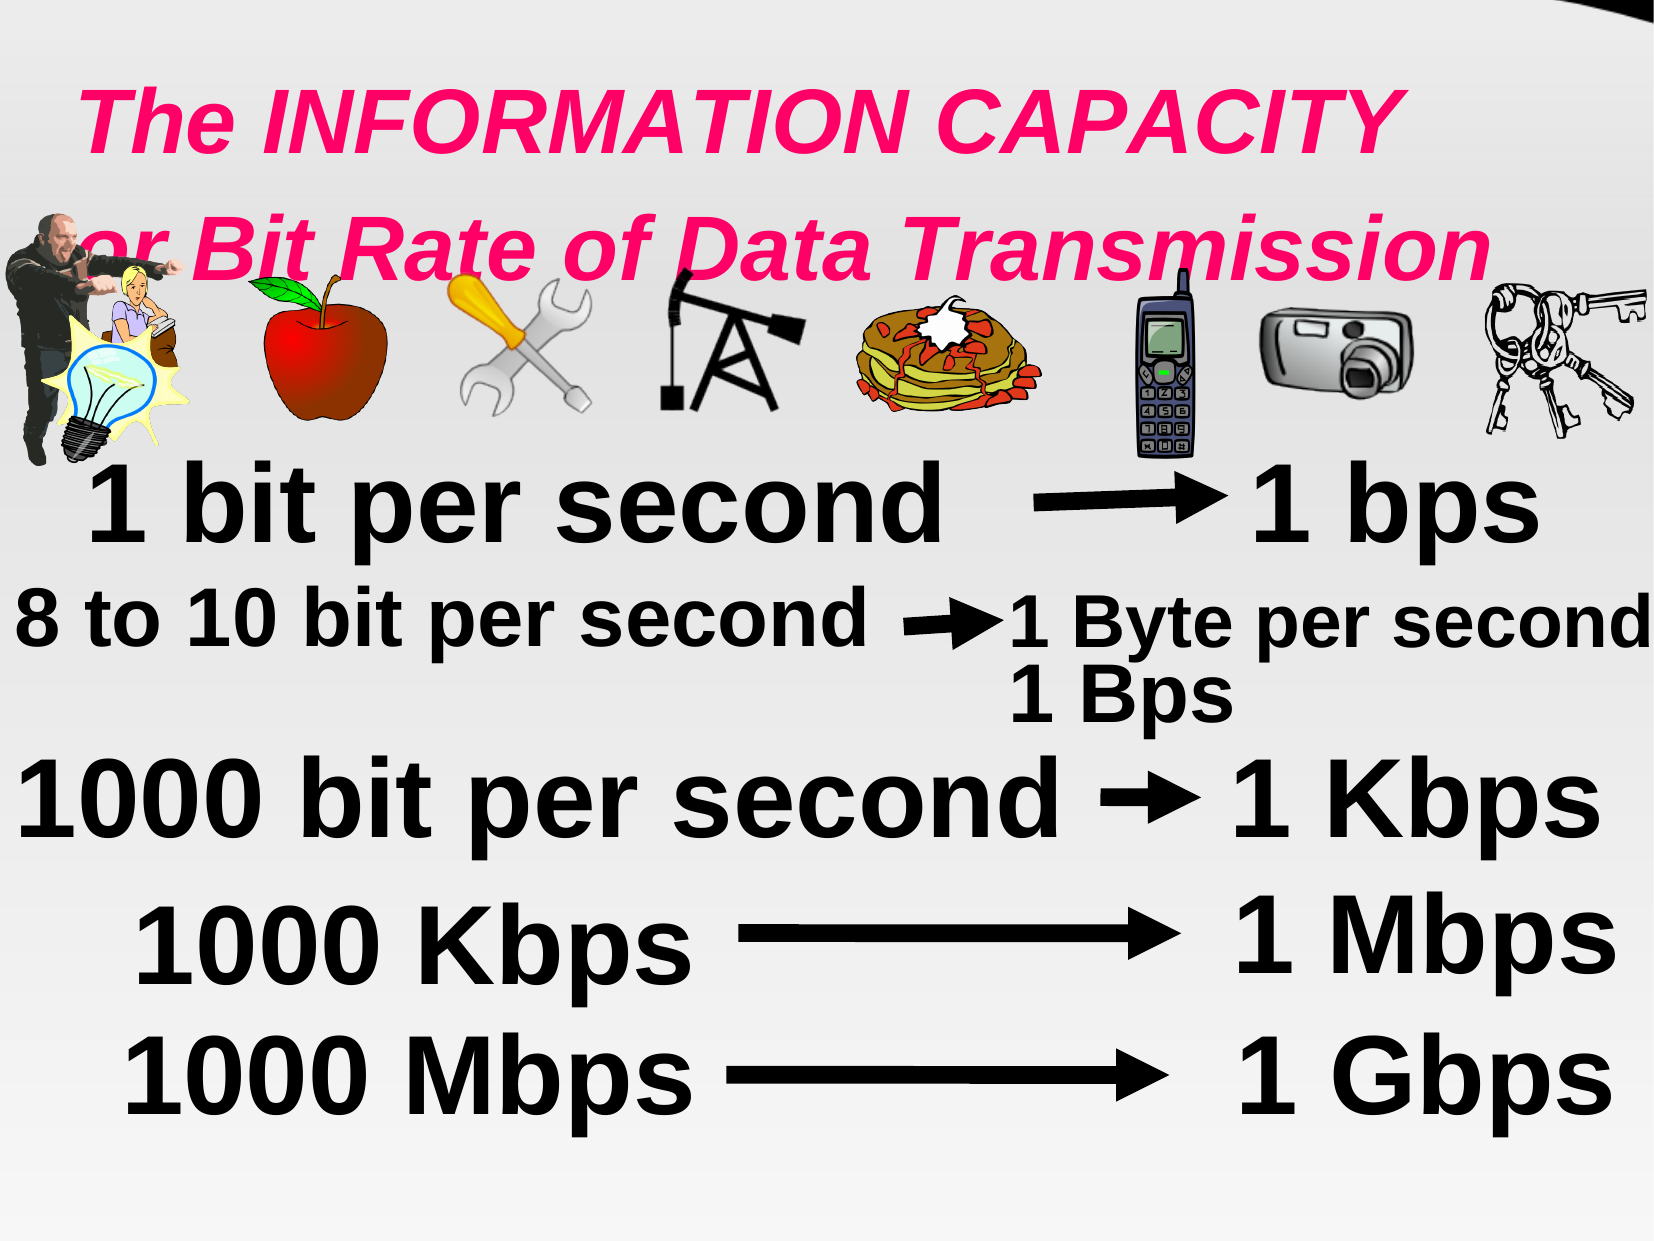

# The INFORMATION CAPACITY or Bit Rate of Data Transmission
1 bit per second
1 bps
8 to 10 bit per second
1 Byte per second
1 Bps
1000 bit per second
1 Kbps
1 Mbps
1000 Kbps
1000 Mbps
1 Gbps